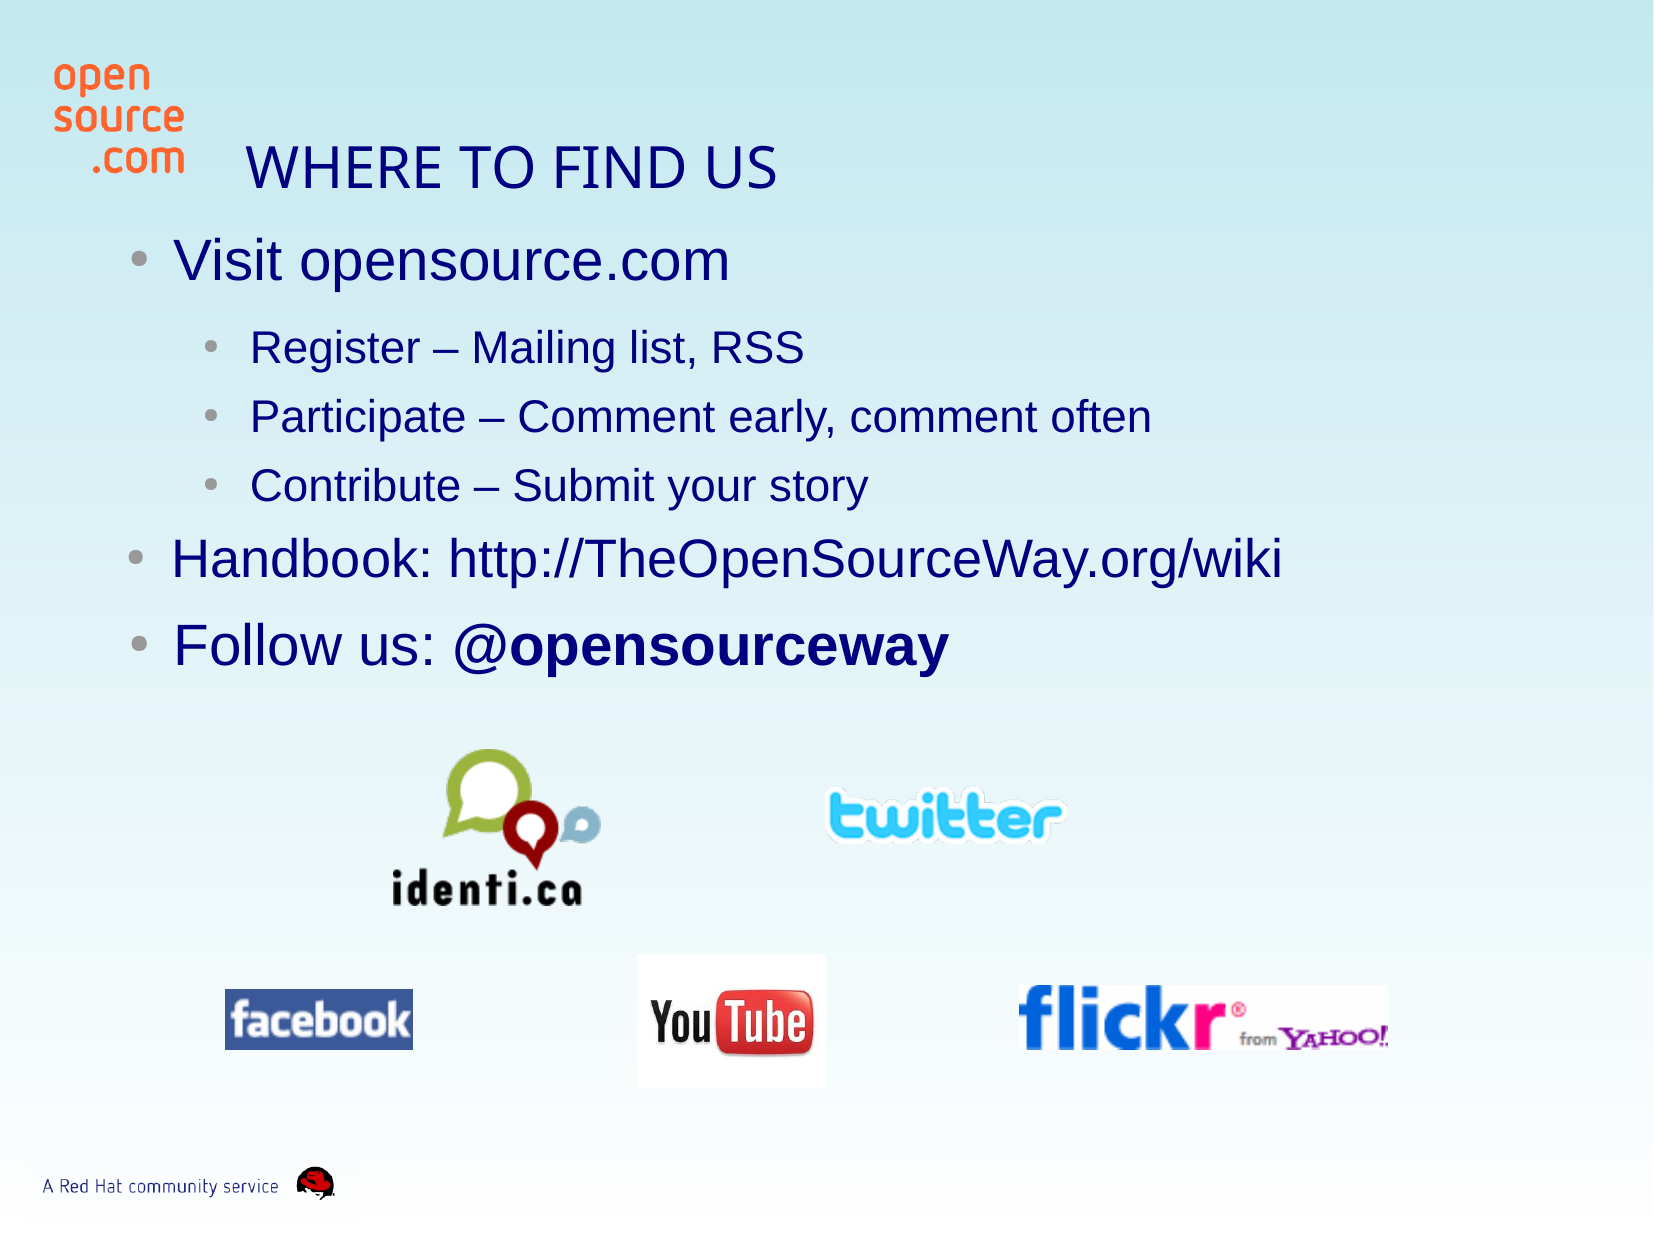

#
WHERE TO FIND US
Visit opensource.com
Register – Mailing list, RSS
Participate – Comment early, comment often
Contribute – Submit your story
Handbook: http://TheOpenSourceWay.org/wiki
Follow us: @opensourceway